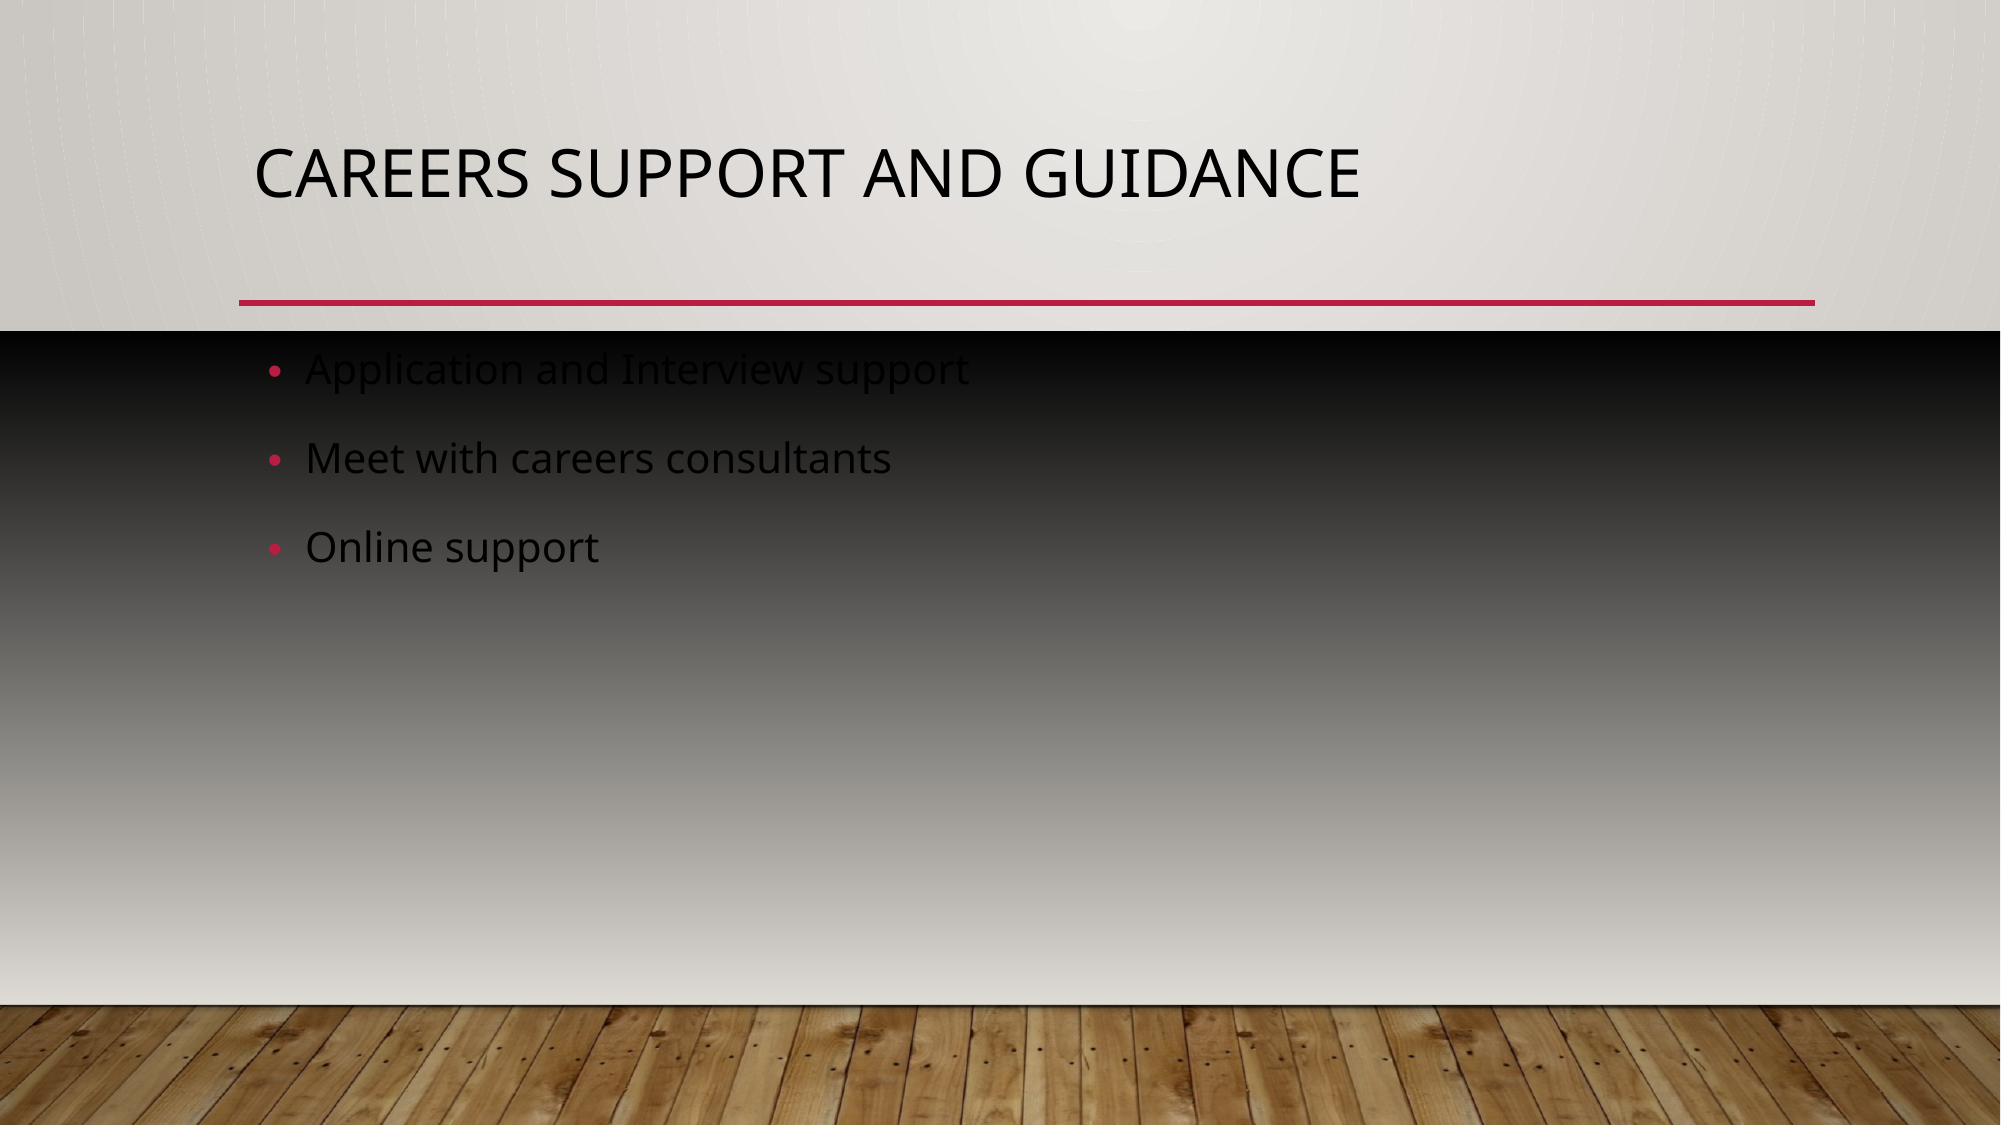

# Careers Support and Guidance
Application and Interview support
Meet with careers consultants
Online support